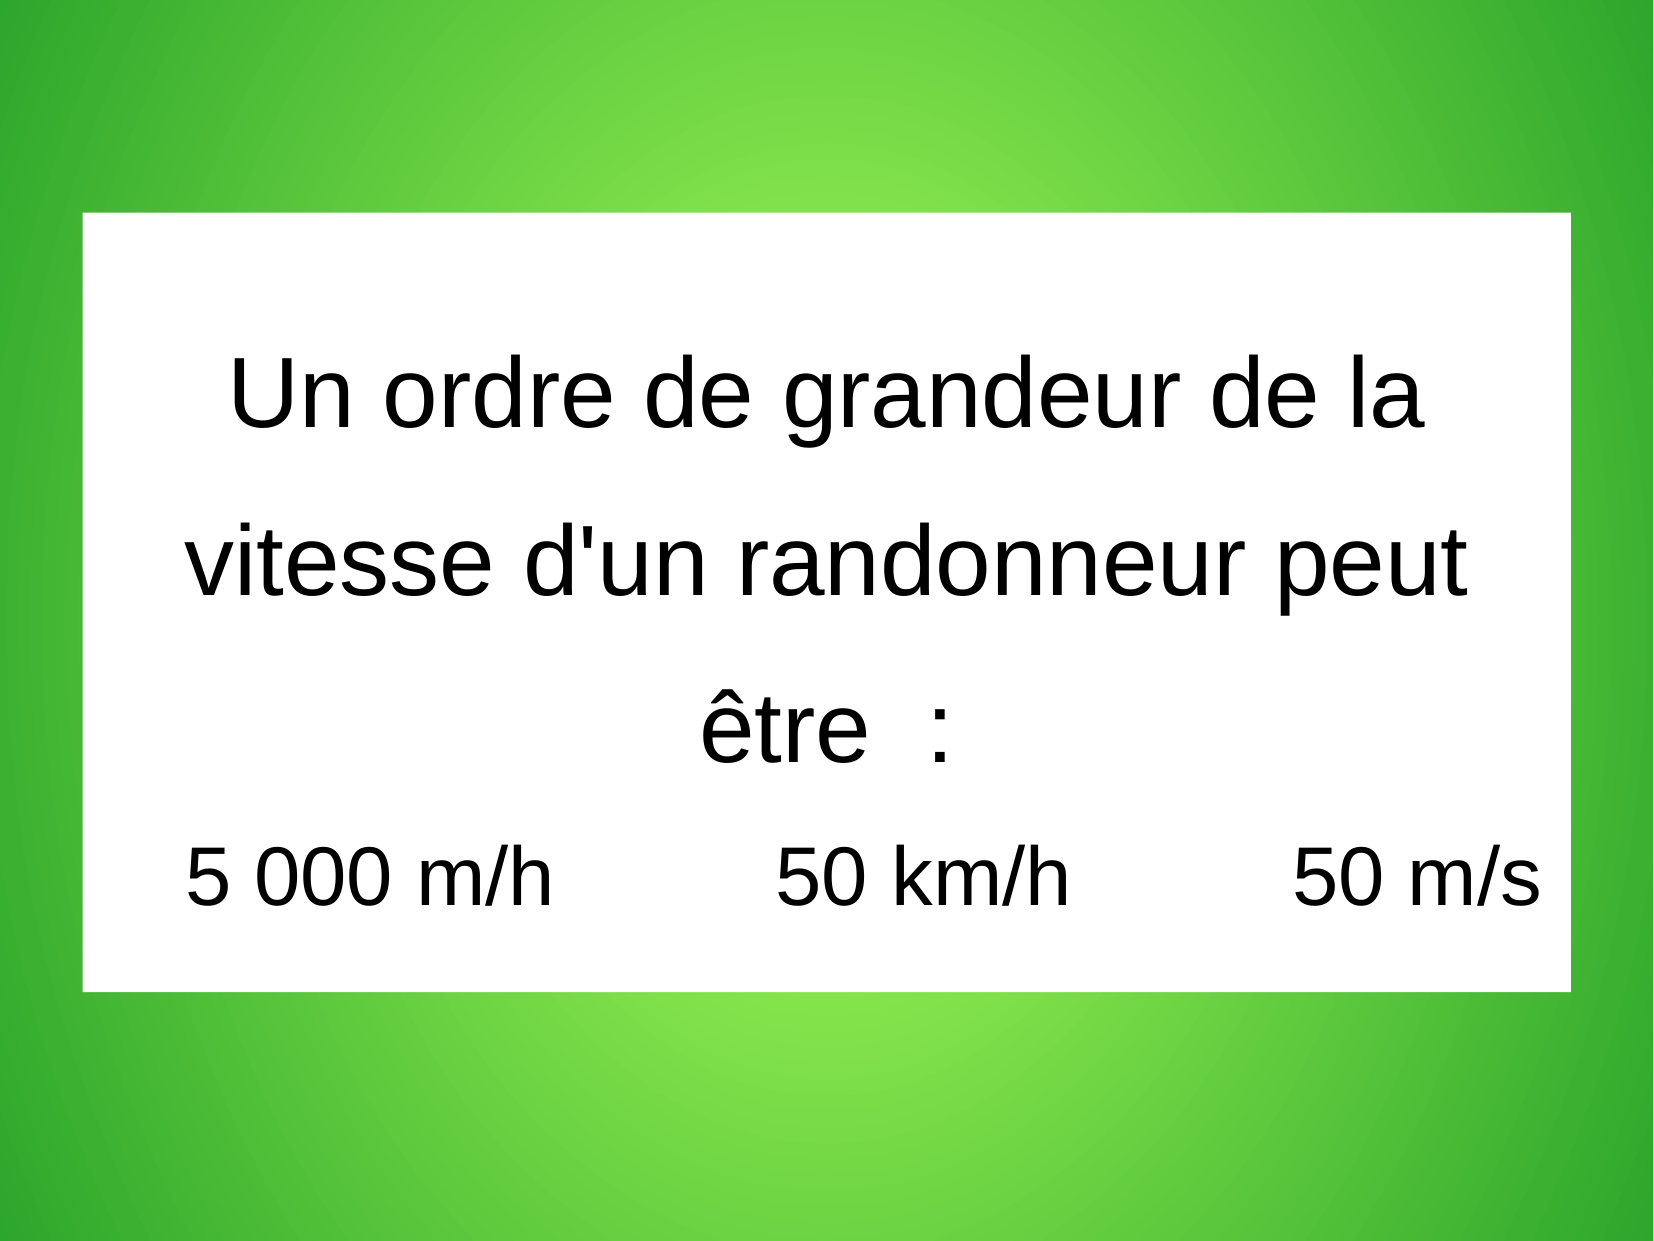

# Un ordre de grandeur de la vitesse d'un randonneur peut être  :
	5 000 m/h	 	50 km/h	 	50 m/s